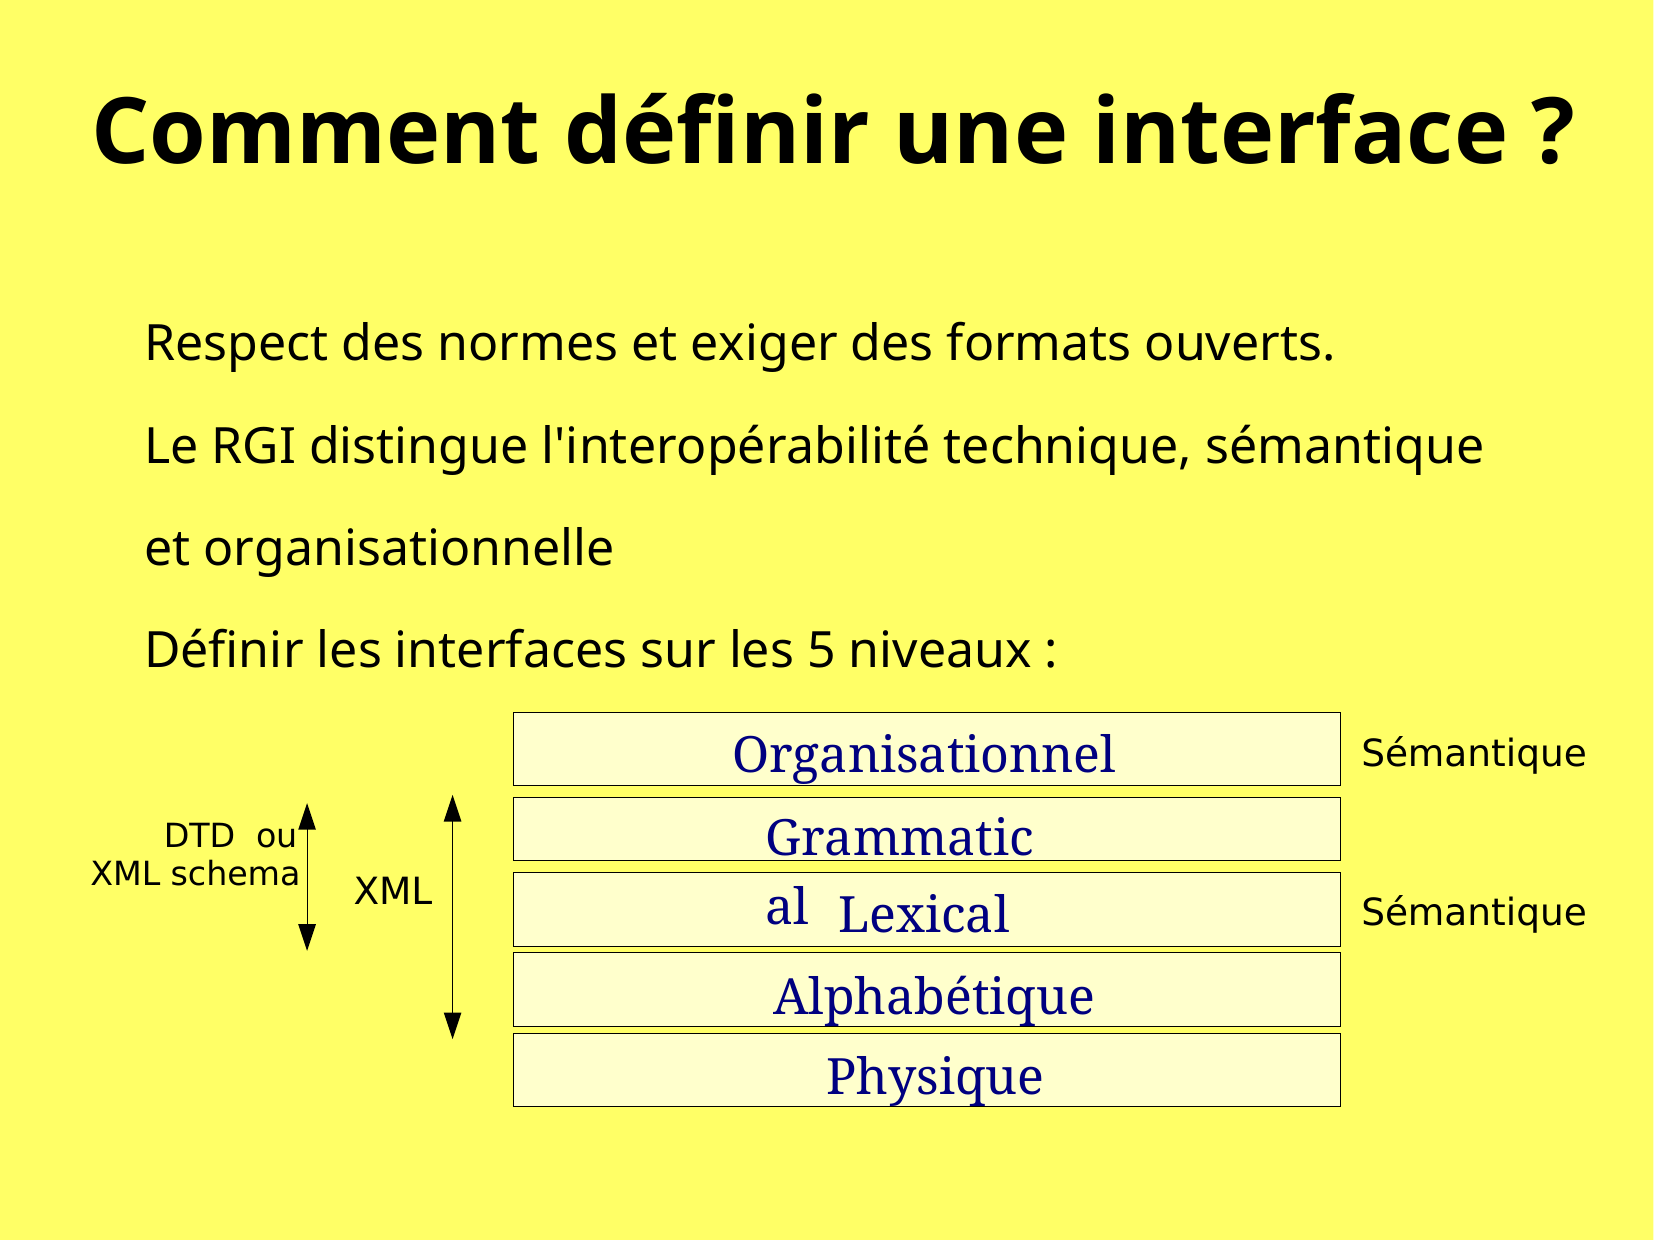

# Comment définir une interface ?
Respect des normes et exiger des formats ouverts.
Le RGI distingue l'interopérabilité technique, sémantique et organisationnelle
Définir les interfaces sur les 5 niveaux :
Organisationnel
Sémantique
Grammatical
 DTD ou
XML schema
XML
Lexical
Sémantique
Alphabétique
Physique